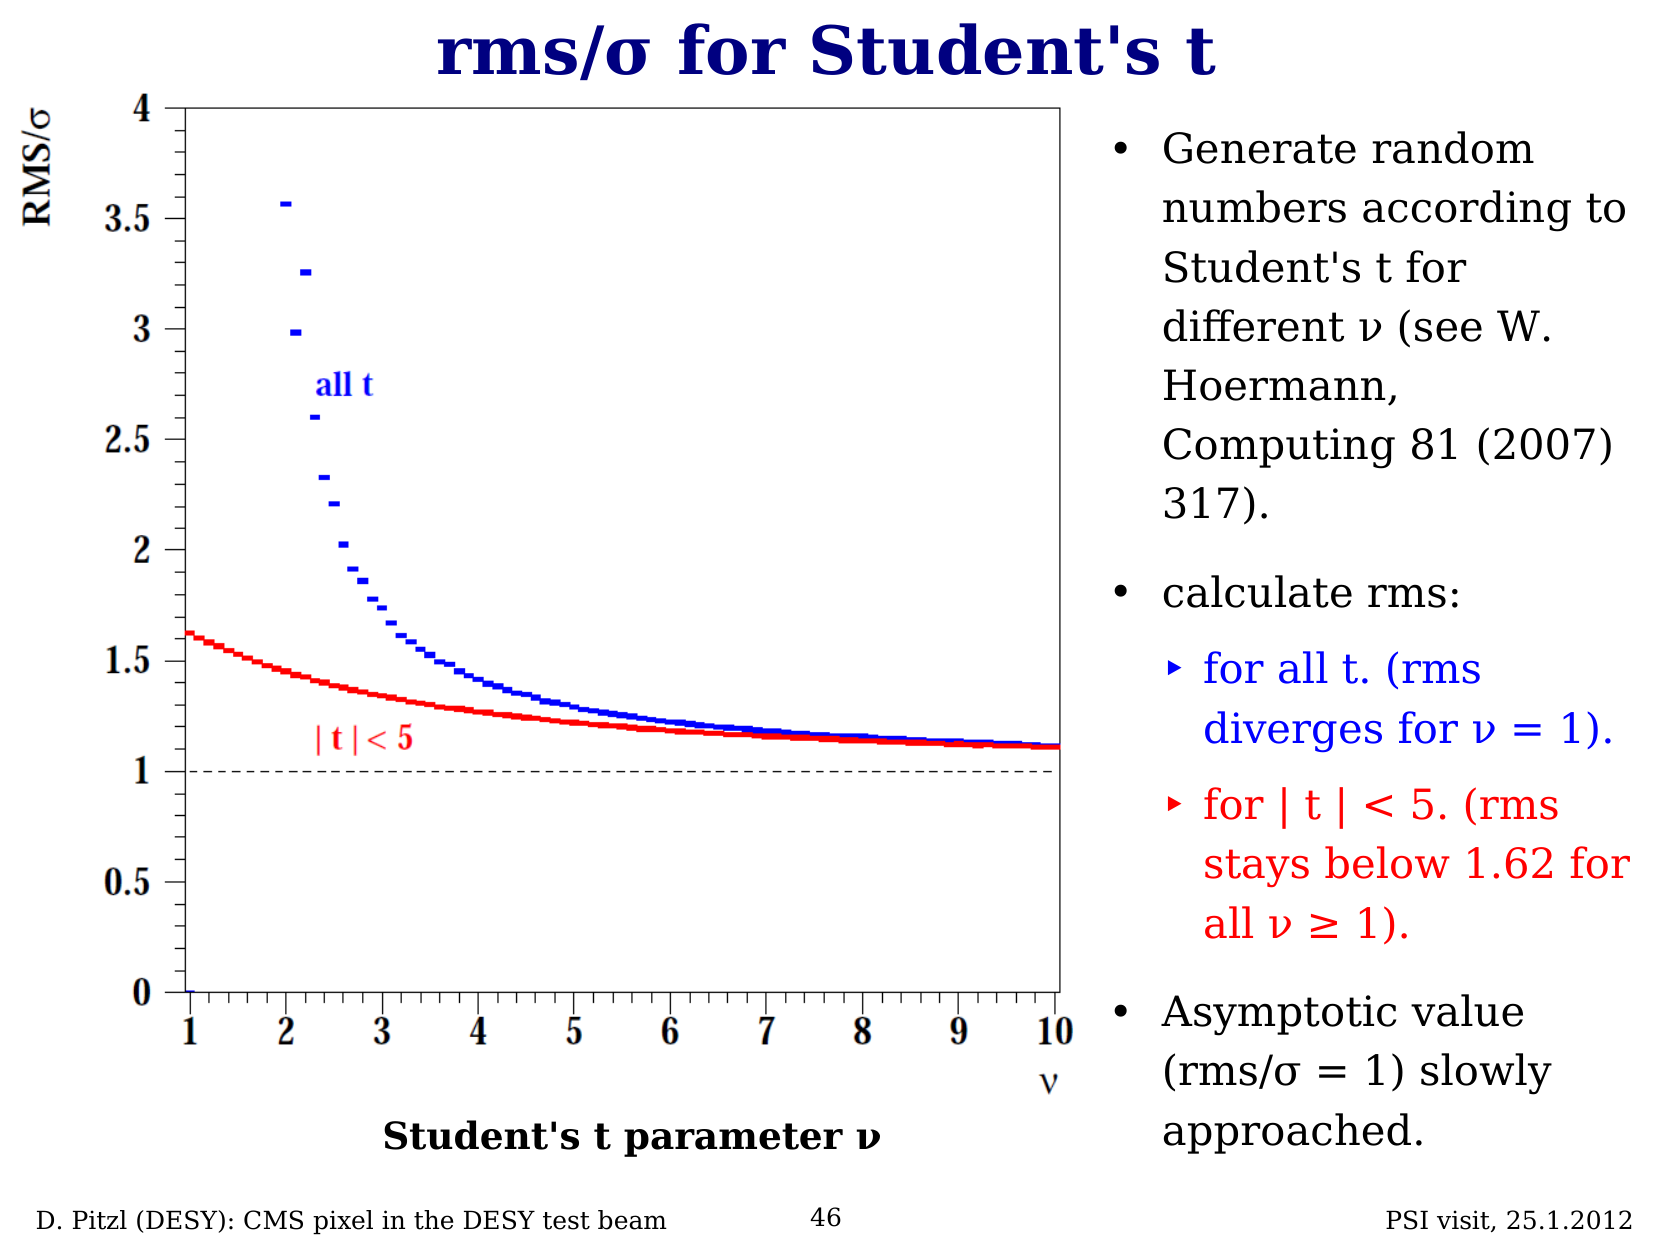

# rms/σ for Student's t
Generate random numbers according to Student's t for different ν (see W. Hoermann, Computing 81 (2007) 317).
calculate rms:
for all t. (rms diverges for ν = 1).
for | t | < 5. (rms stays below 1.62 for all ν ≥ 1).
Asymptotic value (rms/σ = 1) slowly approached.
Student's t parameter ν